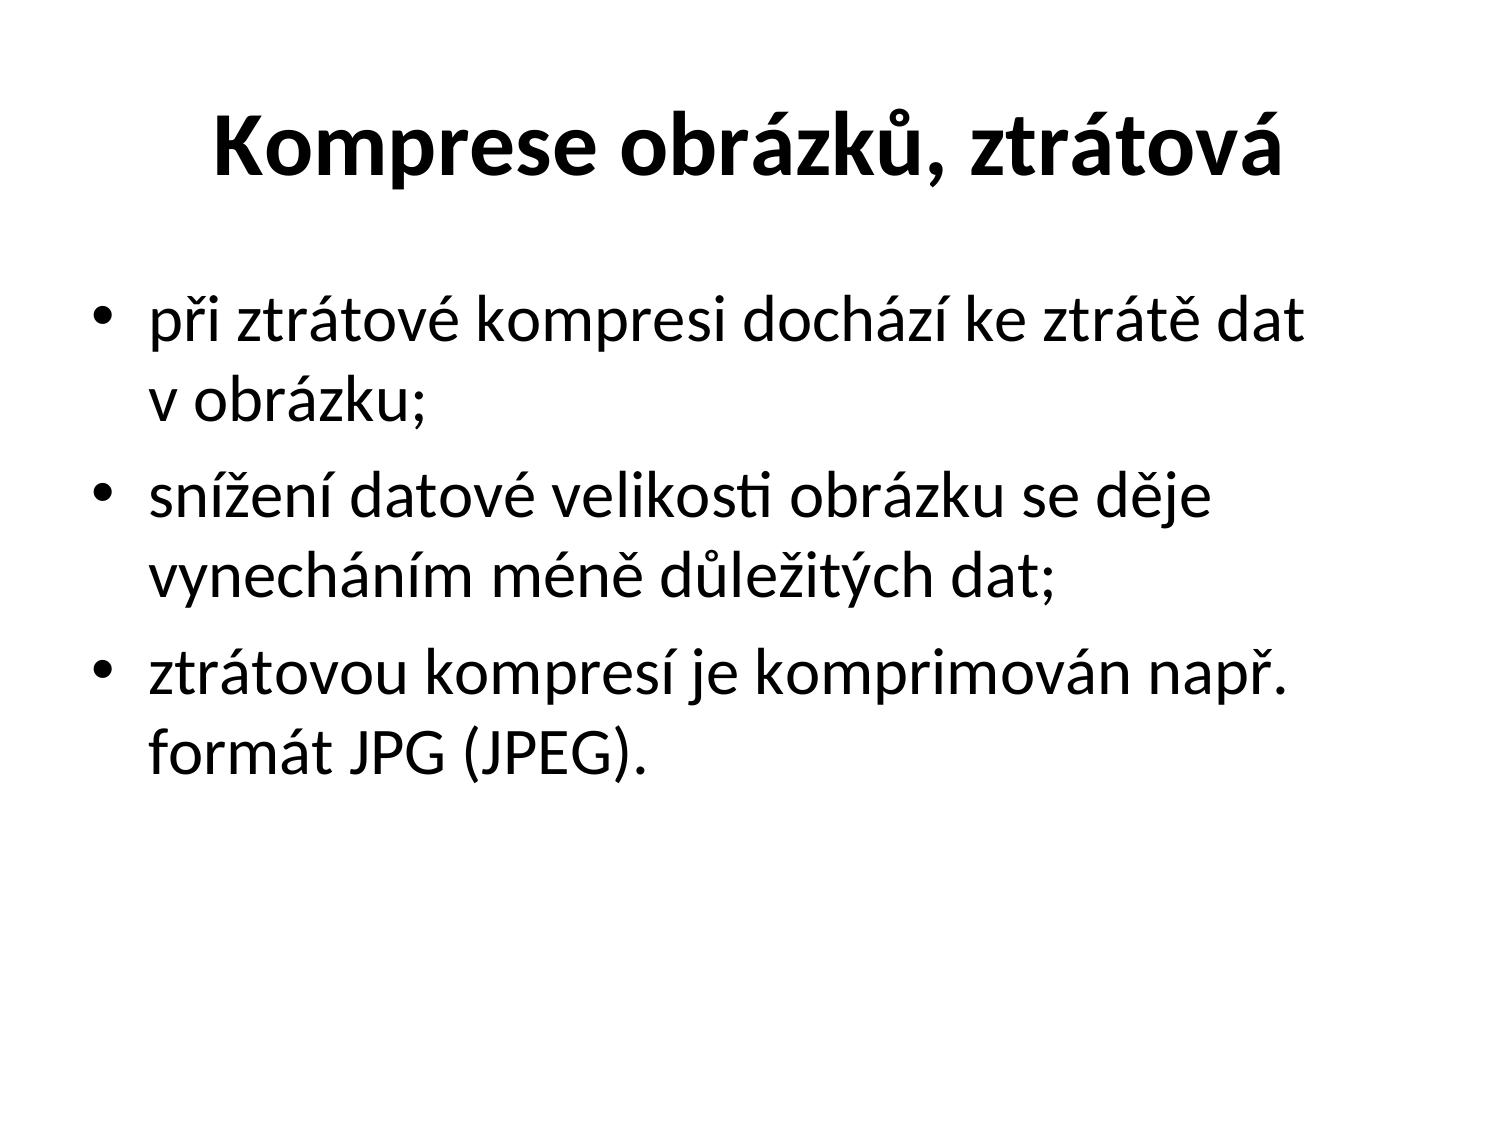

# Komprese obrázků, ztrátová
při ztrátové kompresi dochází ke ztrátě dat
v obrázku;
snížení datové velikosti obrázku se děje vynecháním méně důležitých dat;
ztrátovou kompresí je komprimován např. formát JPG (JPEG).